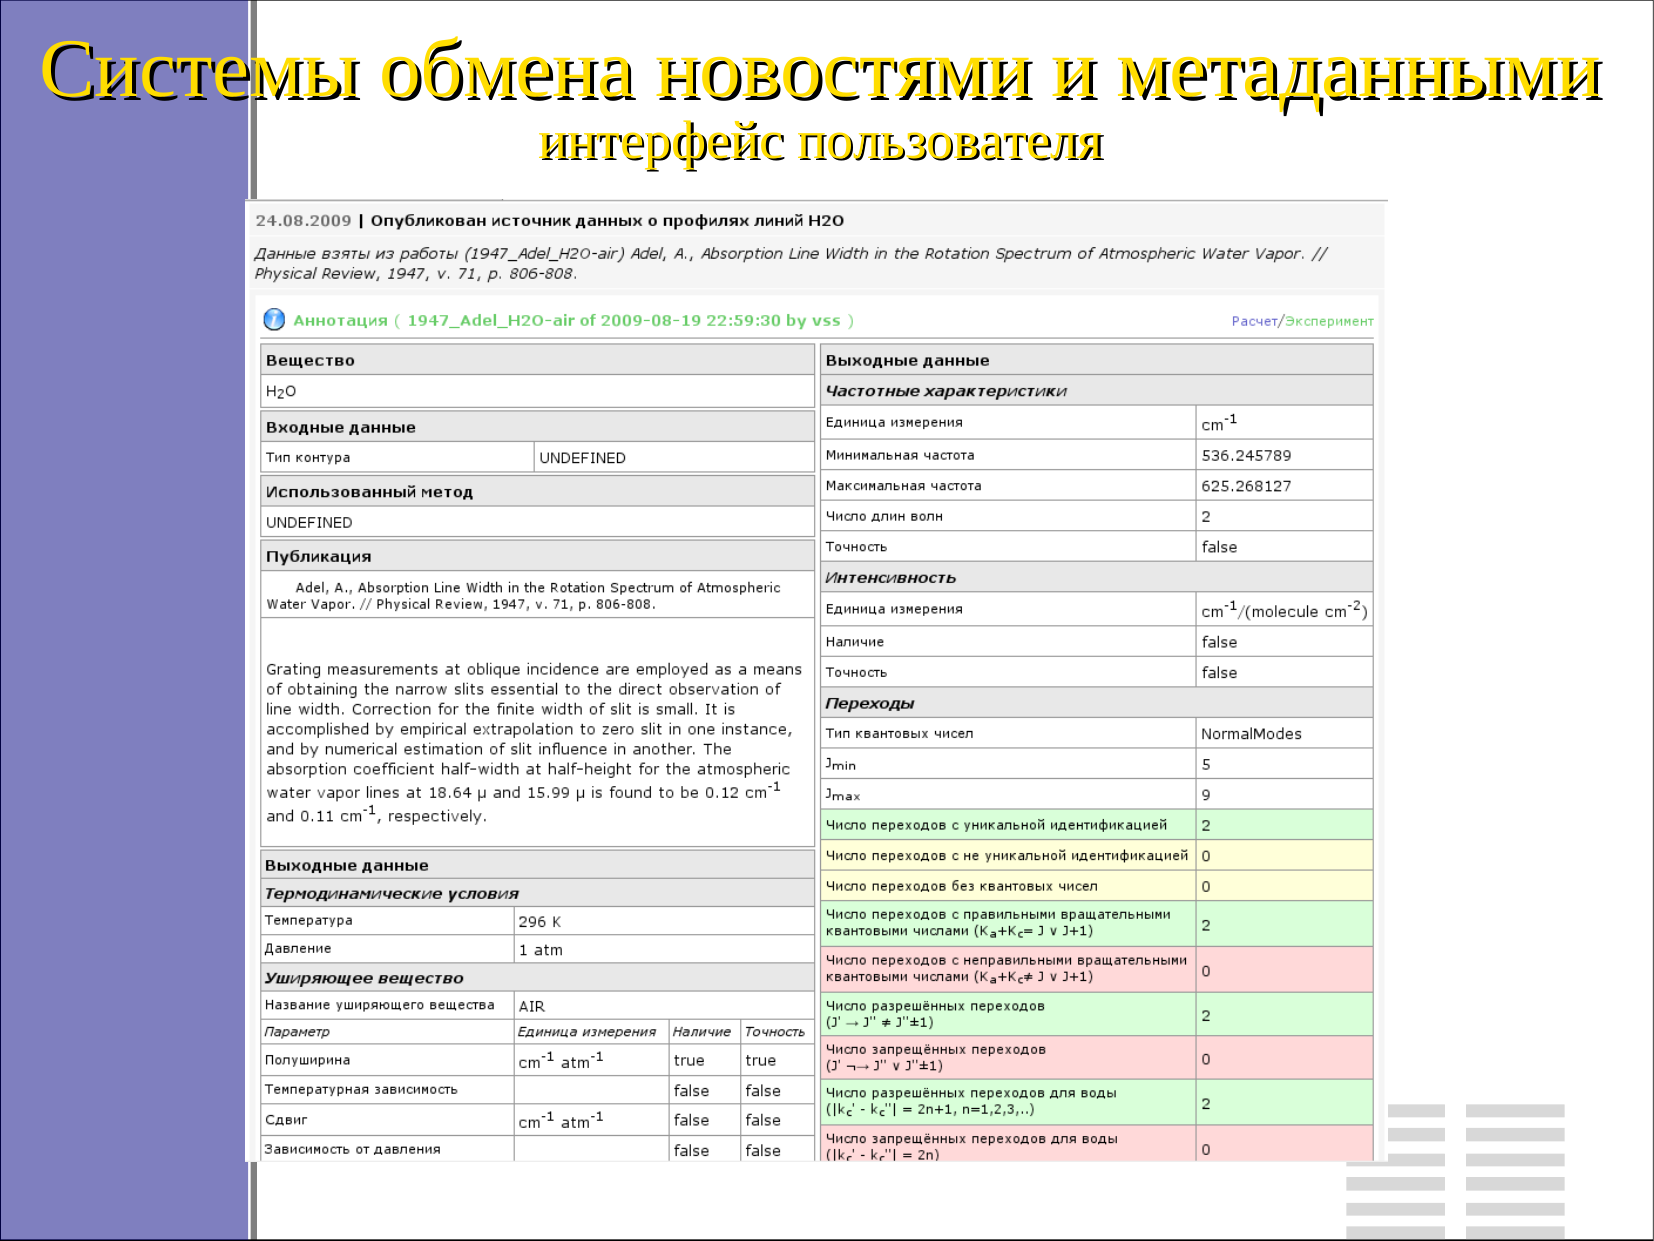

# Системы обмена новостями и метаданными интерфейс пользователя